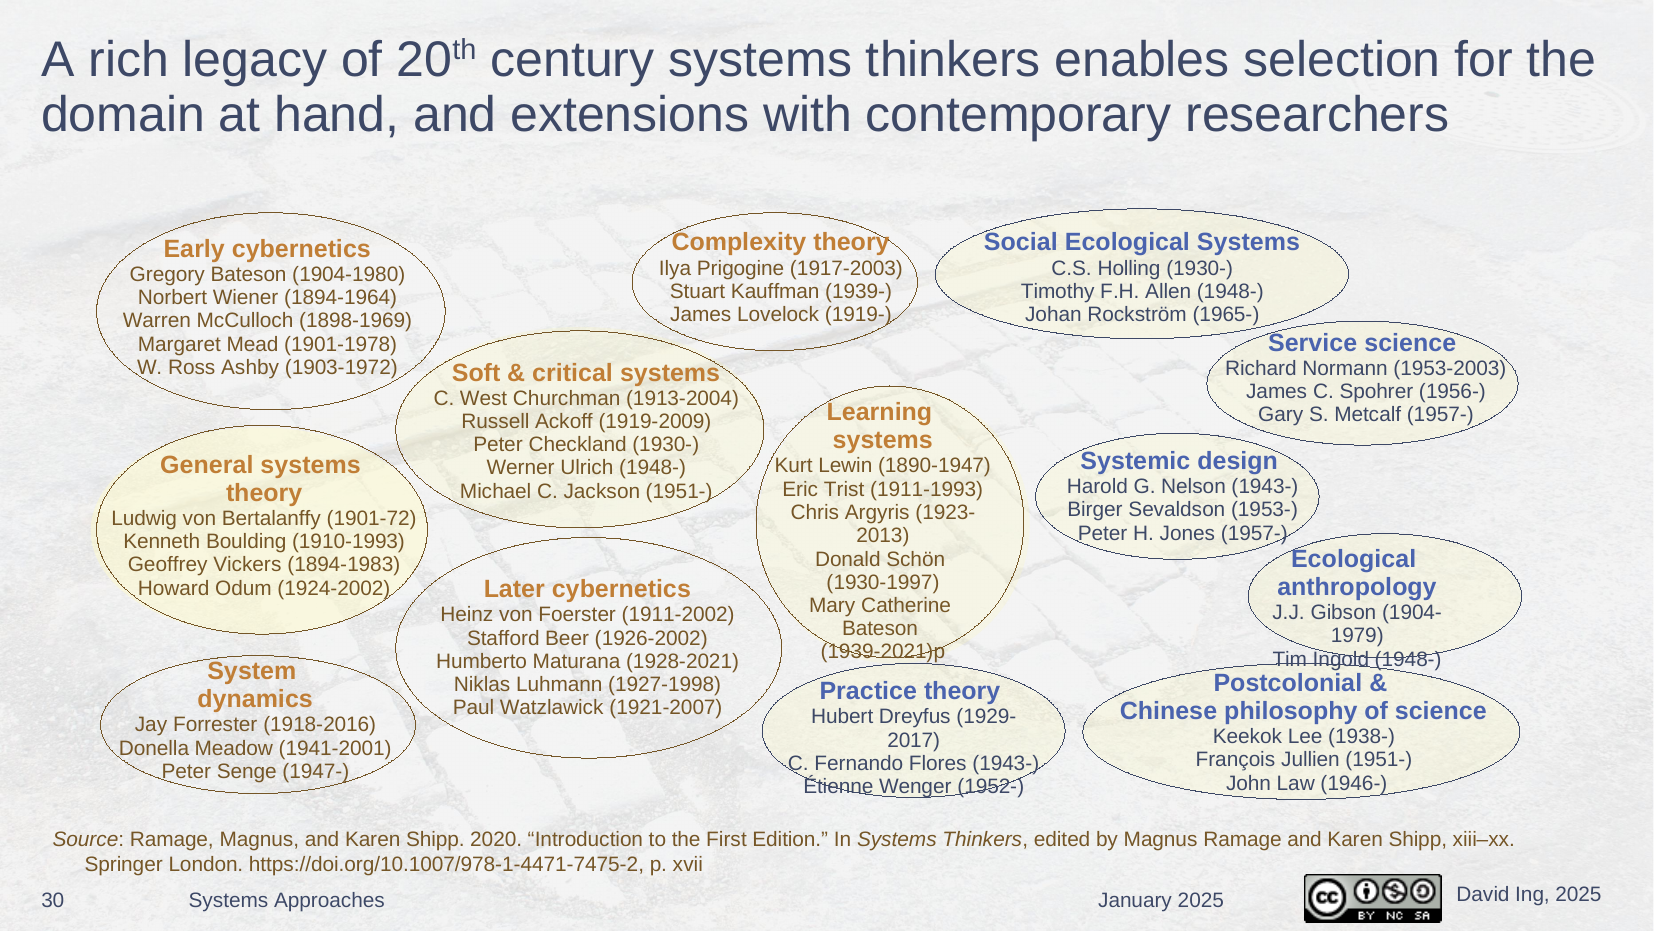

# A rich legacy of 20th century systems thinkers enables selection for the domain at hand, and extensions with contemporary researchers
Complexity theory
Ilya Prigogine (1917-2003)
Stuart Kauffman (1939-)
James Lovelock (1919-)
Social Ecological Systems
C.S. Holling (1930-)
Timothy F.H. Allen (1948-)
Johan Rockström (1965-)
Early cybernetics
Gregory Bateson (1904-1980)
Norbert Wiener (1894-1964)
Warren McCulloch (1898-1969)
Margaret Mead (1901-1978)
W. Ross Ashby (1903-1972)
Service science
Richard Normann (1953-2003)
James C. Spohrer (1956-)
Gary S. Metcalf (1957-)
Soft & critical systems
C. West Churchman (1913-2004)
Russell Ackoff (1919-2009)
Peter Checkland (1930-)
Werner Ulrich (1948-)
Michael C. Jackson (1951-)
Learning
systems
Kurt Lewin (1890-1947)
Eric Trist (1911-1993)
Chris Argyris (1923-2013)
Donald Schön
(1930-1997)
Mary Catherine
Bateson
(1939-2021)p
Systemic design
Harold G. Nelson (1943-)
Birger Sevaldson (1953-)
Peter H. Jones (1957-)
General systems
theory
Ludwig von Bertalanffy (1901-72)
Kenneth Boulding (1910-1993)
Geoffrey Vickers (1894-1983)
Howard Odum (1924-2002)
Ecological
anthropology
J.J. Gibson (1904-1979)
Tim Ingold (1948-)
Later cybernetics
Heinz von Foerster (1911-2002)
Stafford Beer (1926-2002)
Humberto Maturana (1928-2021)
Niklas Luhmann (1927-1998)
Paul Watzlawick (1921-2007)
System
dynamics
Jay Forrester (1918-2016)
Donella Meadow (1941-2001)
Peter Senge (1947-)
Postcolonial &
Chinese philosophy of science
Keekok Lee (1938-)
François Jullien (1951-)
 John Law (1946-)
Practice theory
Hubert Dreyfus (1929-2017)
C. Fernando Flores (1943-)
Étienne Wenger (1952-)
Source: Ramage, Magnus, and Karen Shipp. 2020. “Introduction to the First Edition.” In Systems Thinkers, edited by Magnus Ramage and Karen Shipp, xiii–xx. Springer London. https://doi.org/10.1007/978-1-4471-7475-2, p. xvii
Systems Approaches
January 2025